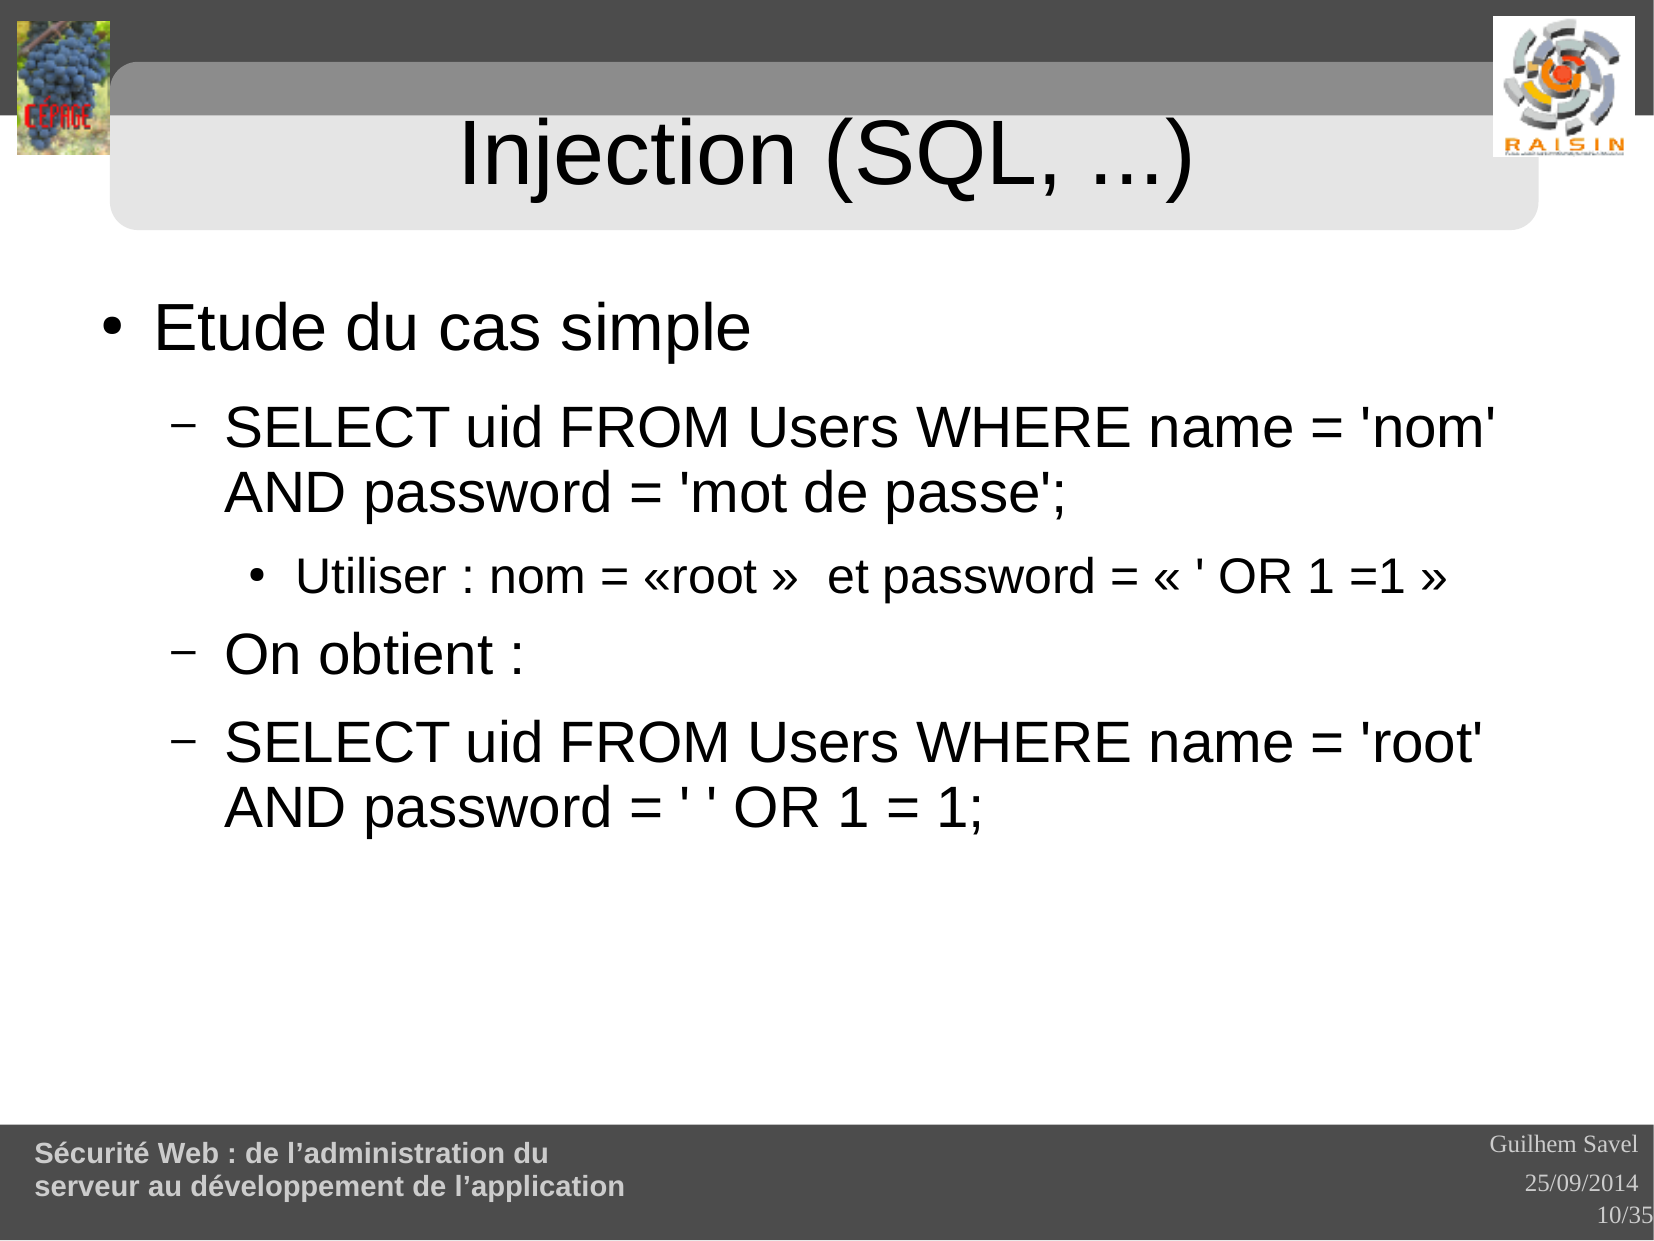

# Injection (SQL, ...)
Etude du cas simple
SELECT uid FROM Users WHERE name = 'nom' AND password = 'mot de passe';
Utiliser : nom = «root »  et password = « ' OR 1 =1 »
On obtient :
SELECT uid FROM Users WHERE name = 'root' AND password = ' ' OR 1 = 1;